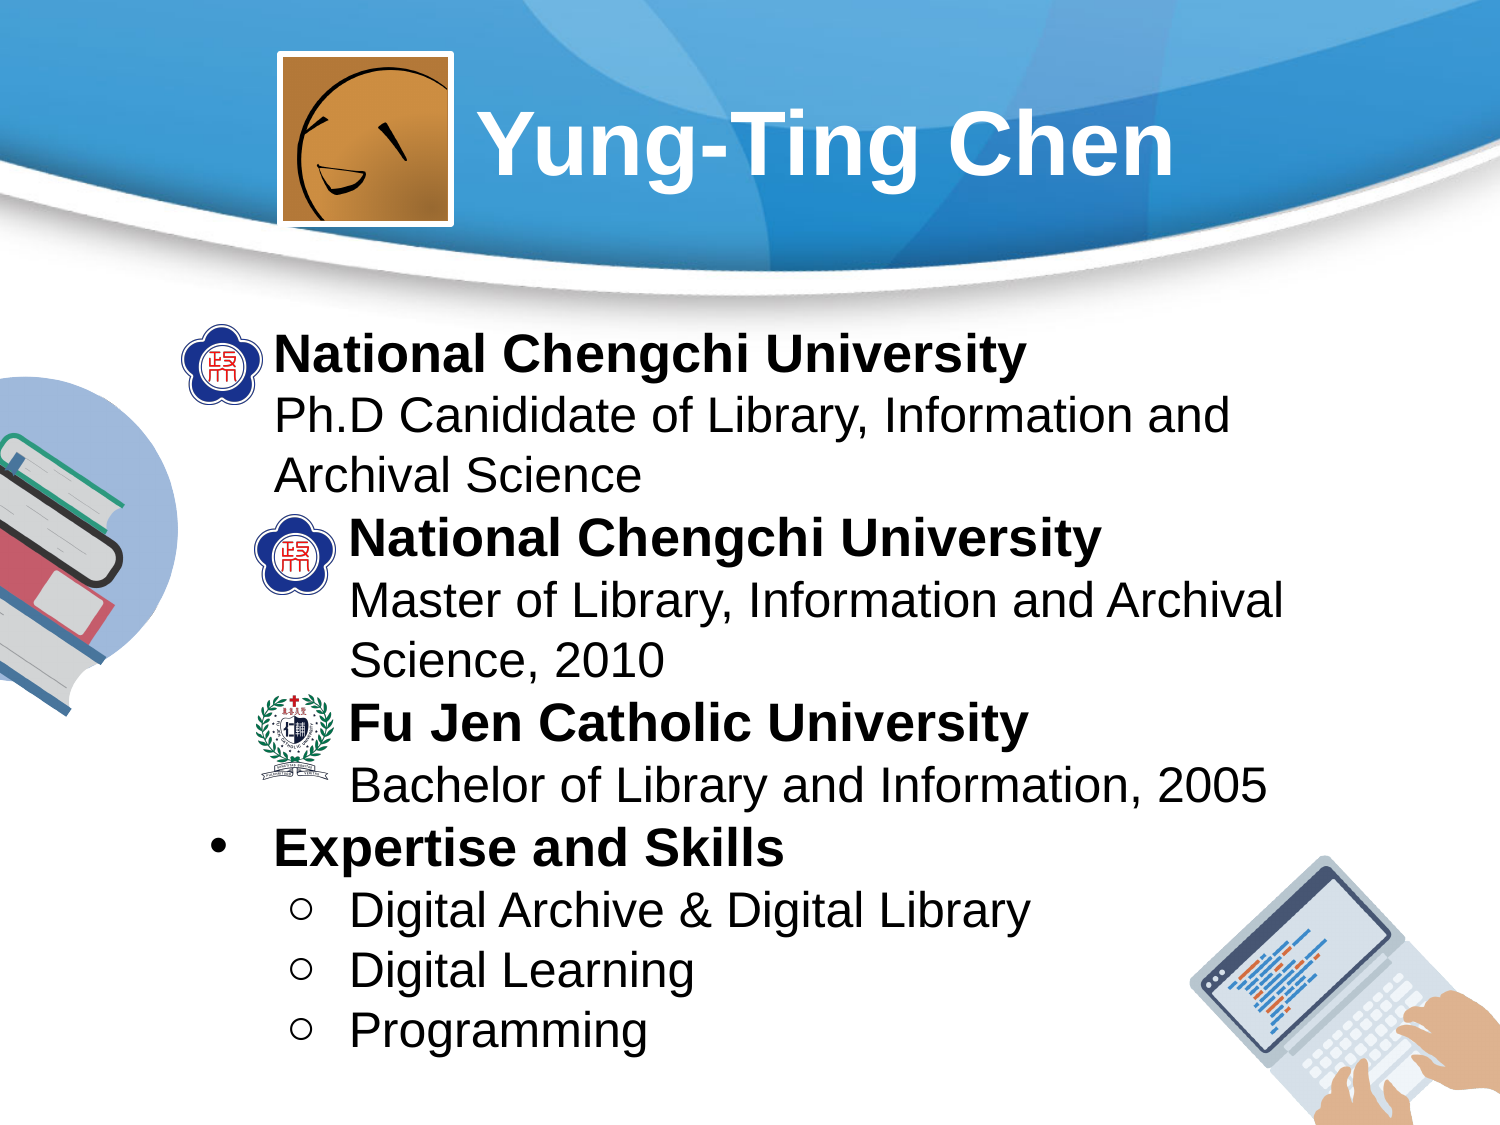

# Yung-Ting Chen
National Chengchi University
Ph.D Canididate of Library, Information and Archival Science
National Chengchi University
Master of Library, Information and Archival Science, 2010
Fu Jen Catholic University
Bachelor of Library and Information, 2005
Expertise and Skills
Digital Archive & Digital Library
Digital Learning
Programming